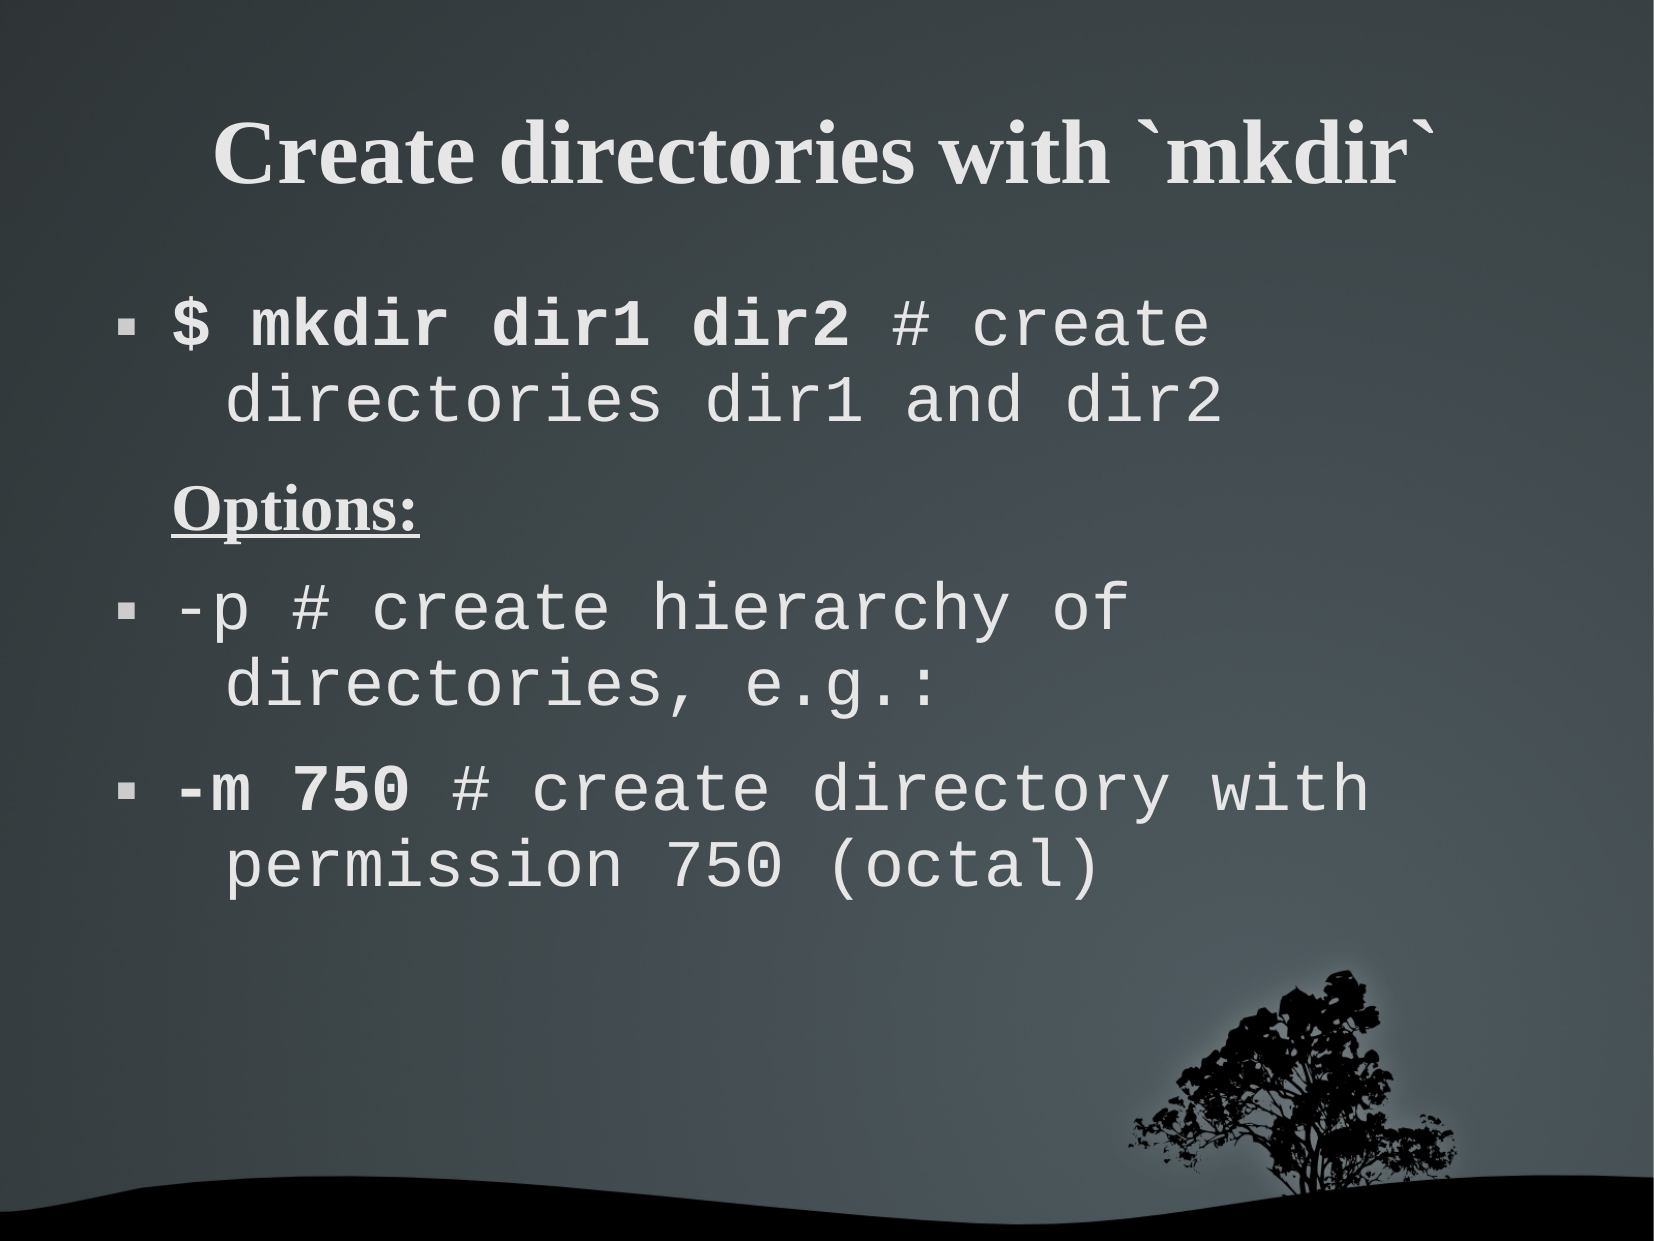

# Create directories with `mkdir`
$ mkdir dir1 dir2 # create directories dir1 and dir2
Options:
-p # create hierarchy of directories, e.g.:
-m 750 # create directory with permission 750 (octal)